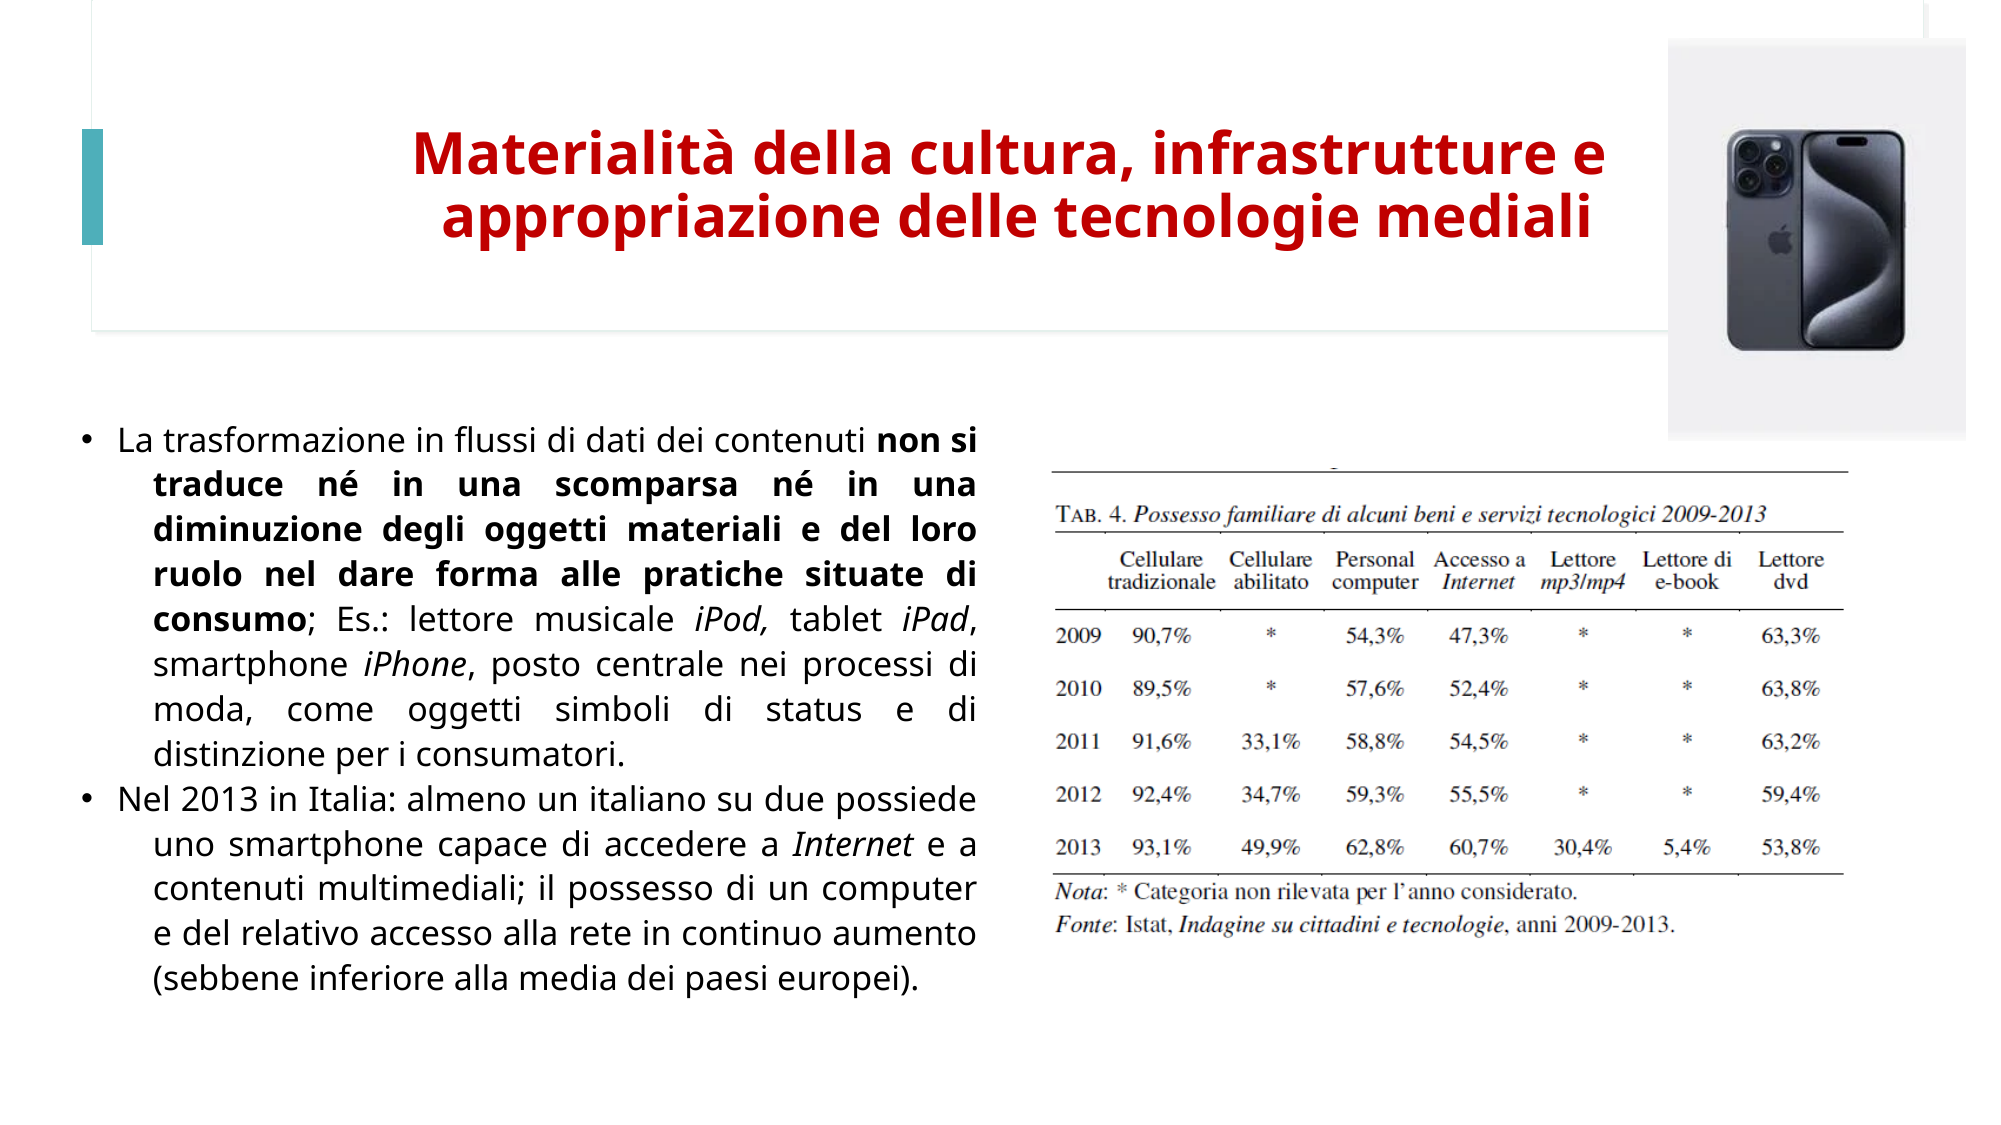

# Materialità della cultura, infrastrutture e appropriazione delle tecnologie mediali
La trasformazione in flussi di dati dei contenuti non si traduce né in una scomparsa né in una diminuzione degli oggetti materiali e del loro ruolo nel dare forma alle pratiche situate di consumo; Es.: lettore musicale iPod, tablet iPad, smartphone iPhone, posto centrale nei processi di moda, come oggetti simboli di status e di distinzione per i consumatori.
Nel 2013 in Italia: almeno un italiano su due possiede uno smartphone capace di accedere a Internet e a contenuti multimediali; il possesso di un computer e del relativo accesso alla rete in continuo aumento (sebbene inferiore alla media dei paesi europei).